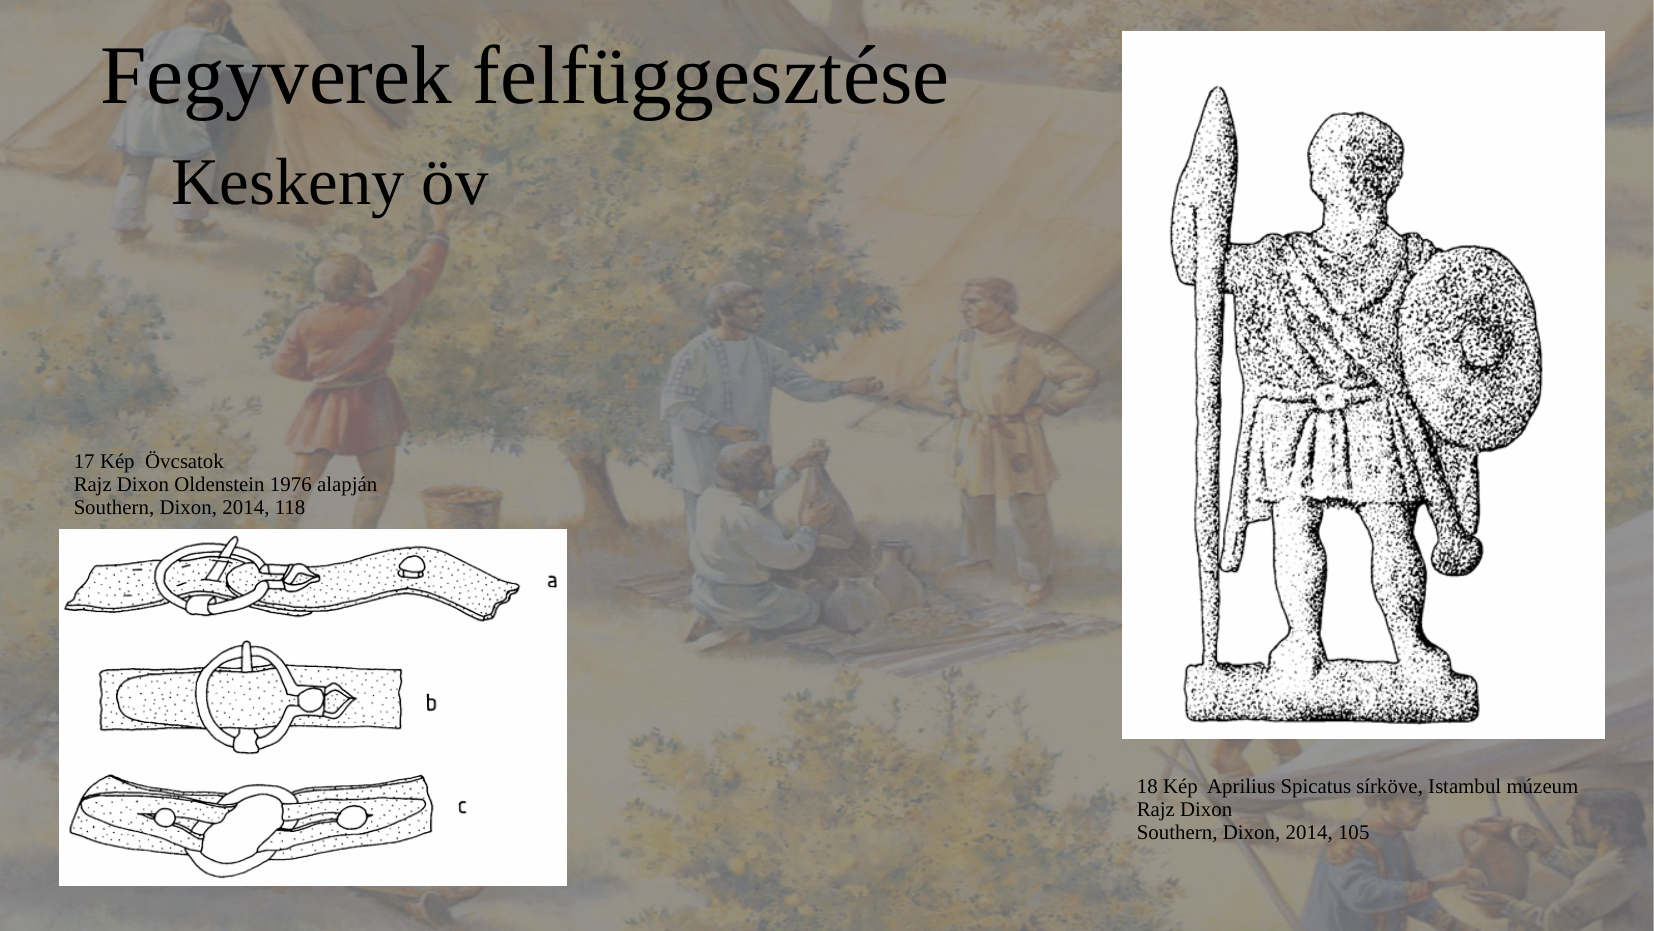

# Fegyverek felfüggesztése
Keskeny öv
17 Kép Övcsatok
Rajz Dixon Oldenstein 1976 alapján
Southern, Dixon, 2014, 118
18 Kép Aprilius Spicatus sírköve, Istambul múzeum
Rajz Dixon
Southern, Dixon, 2014, 105